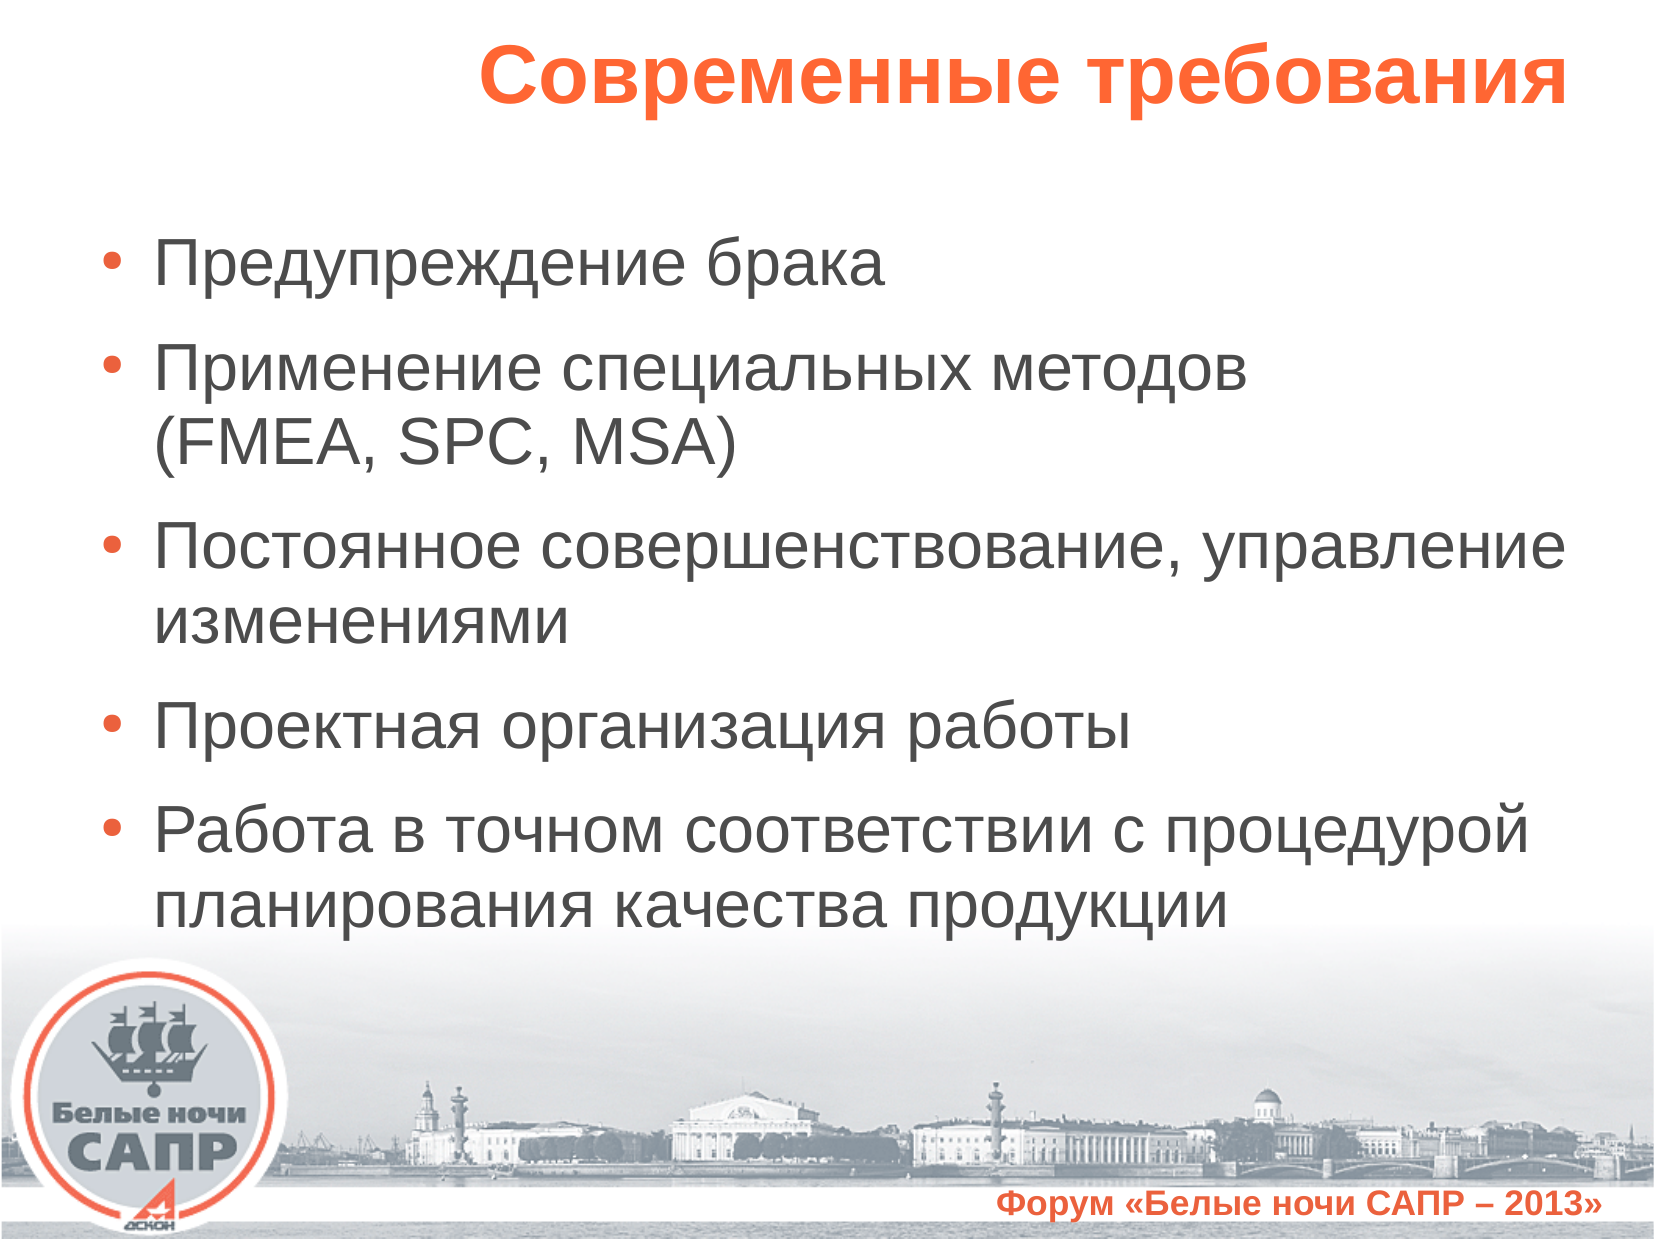

# Современные требования
Предупреждение брака
Применение специальных методов
(FMEA, SPC, MSA)
Постоянное совершенствование, управление изменениями
Проектная организация работы
Работа в точном соответствии с процедурой планирования качества продукции